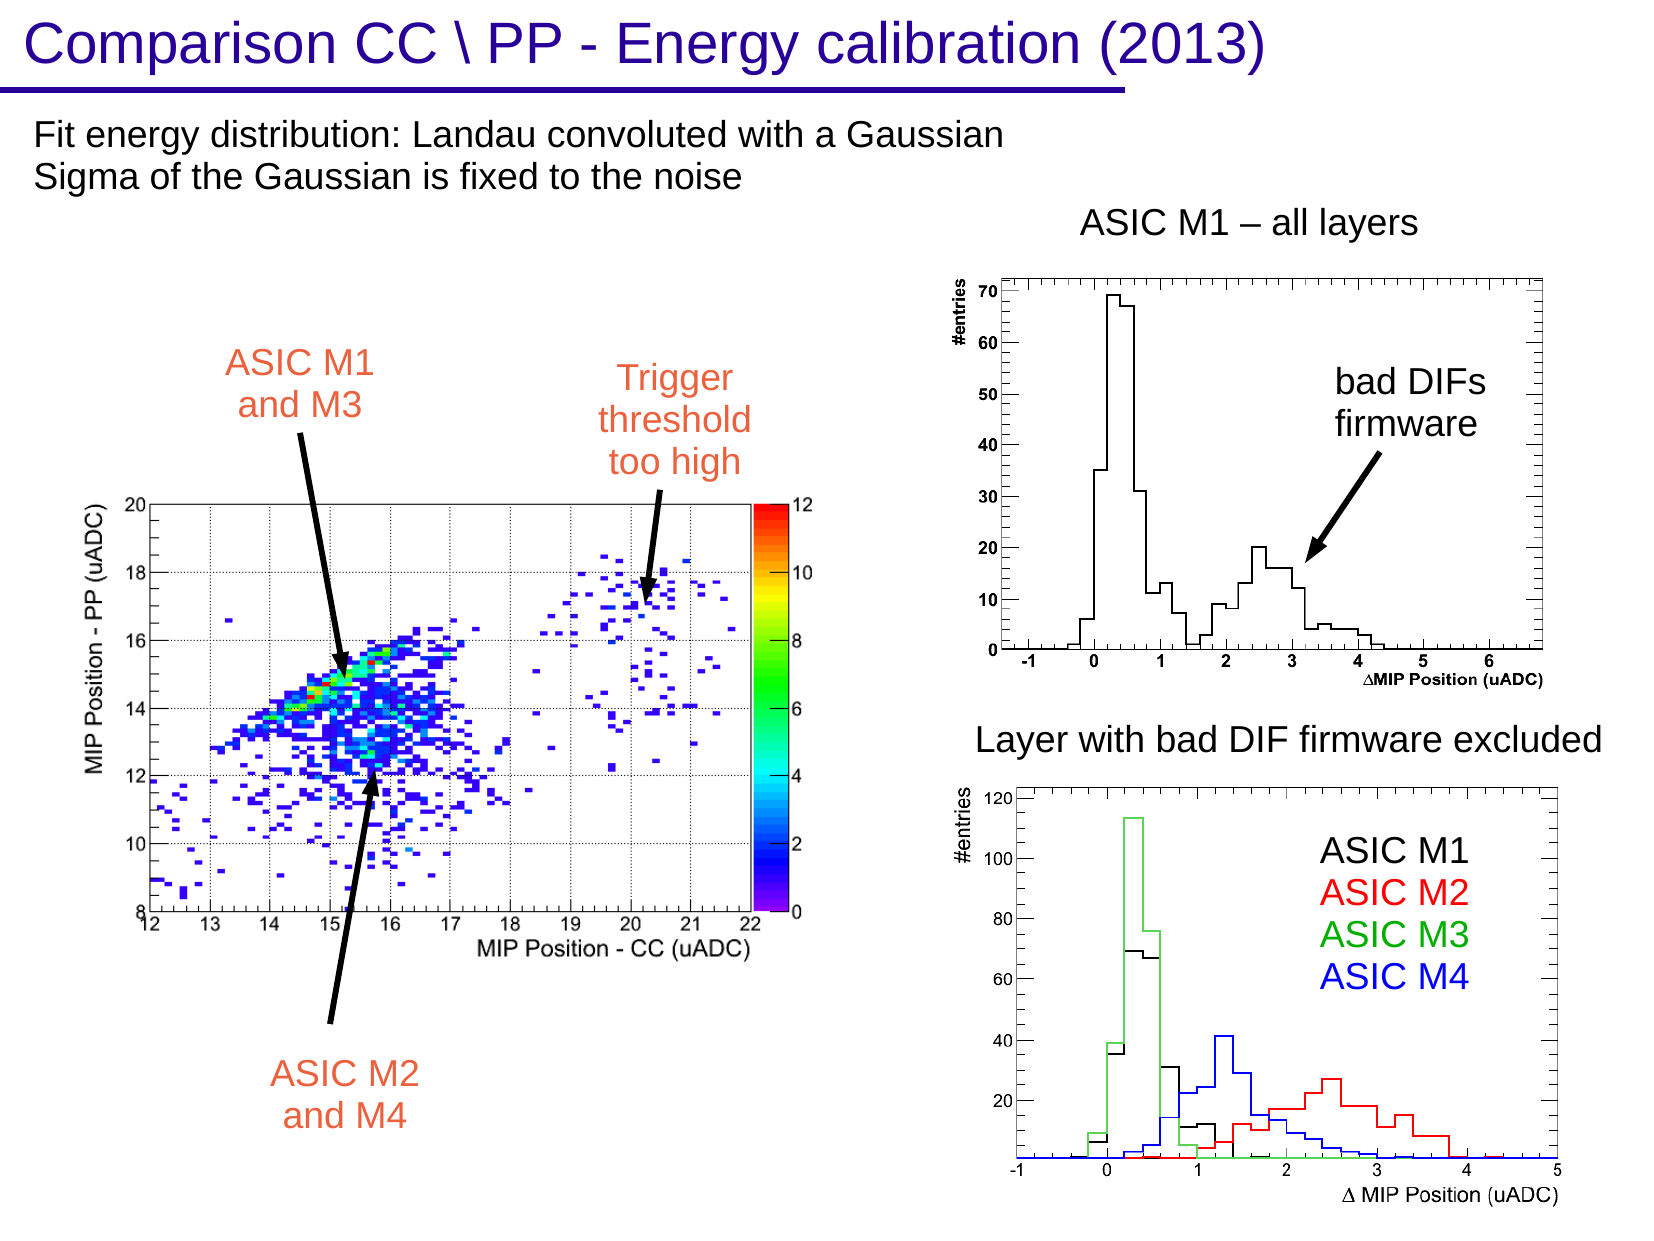

# Comparison CC \ PP - Energy calibration (2013)
Fit energy distribution: Landau convoluted with a Gaussian
Sigma of the Gaussian is fixed to the noise
ASIC M1 – all layers
ASIC M1 and M3
Trigger threshold too high
bad DIFs firmware
Layer with bad DIF firmware excluded
ASIC M1
ASIC M2
ASIC M3
ASIC M4
ASIC M2 and M4